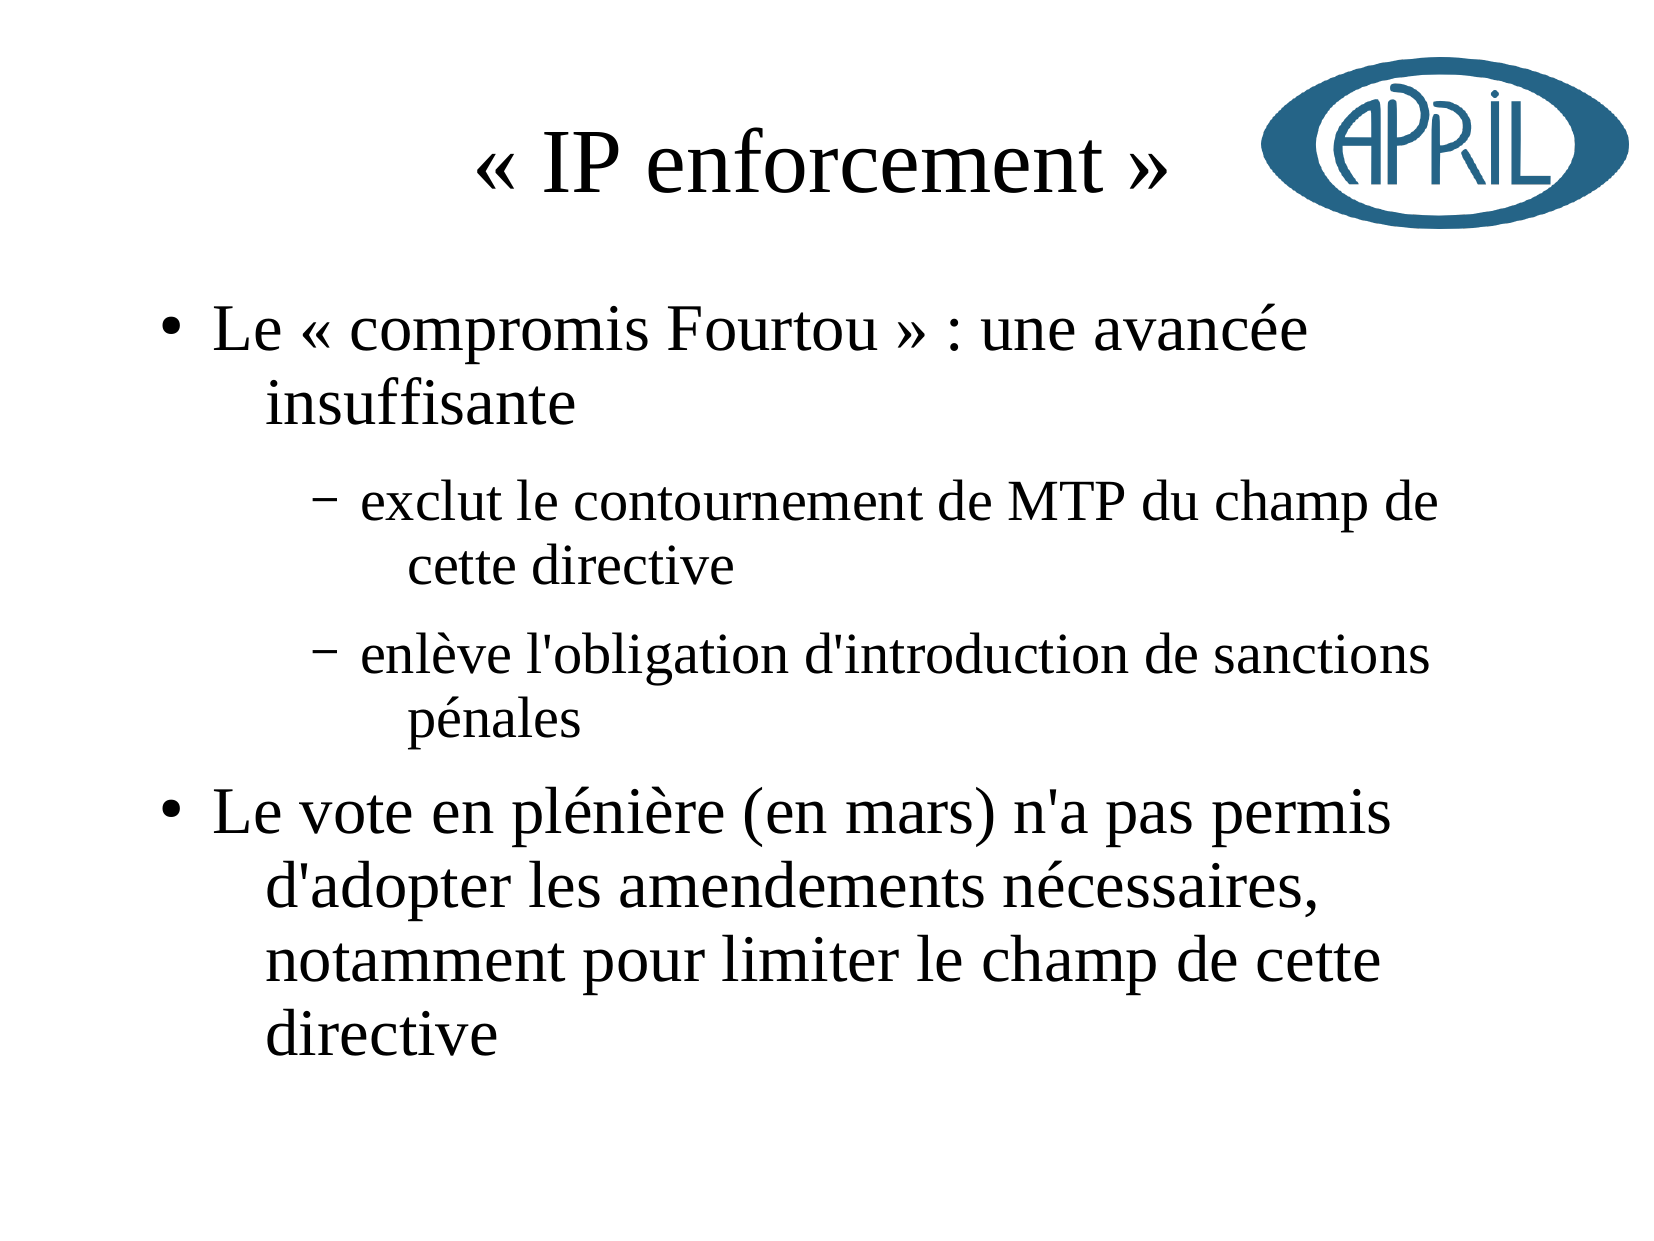

# « IP enforcement »
Le « compromis Fourtou » : une avancée insuffisante
exclut le contournement de MTP du champ de cette directive
enlève l'obligation d'introduction de sanctions pénales
Le vote en plénière (en mars) n'a pas permis d'adopter les amendements nécessaires, notamment pour limiter le champ de cette directive